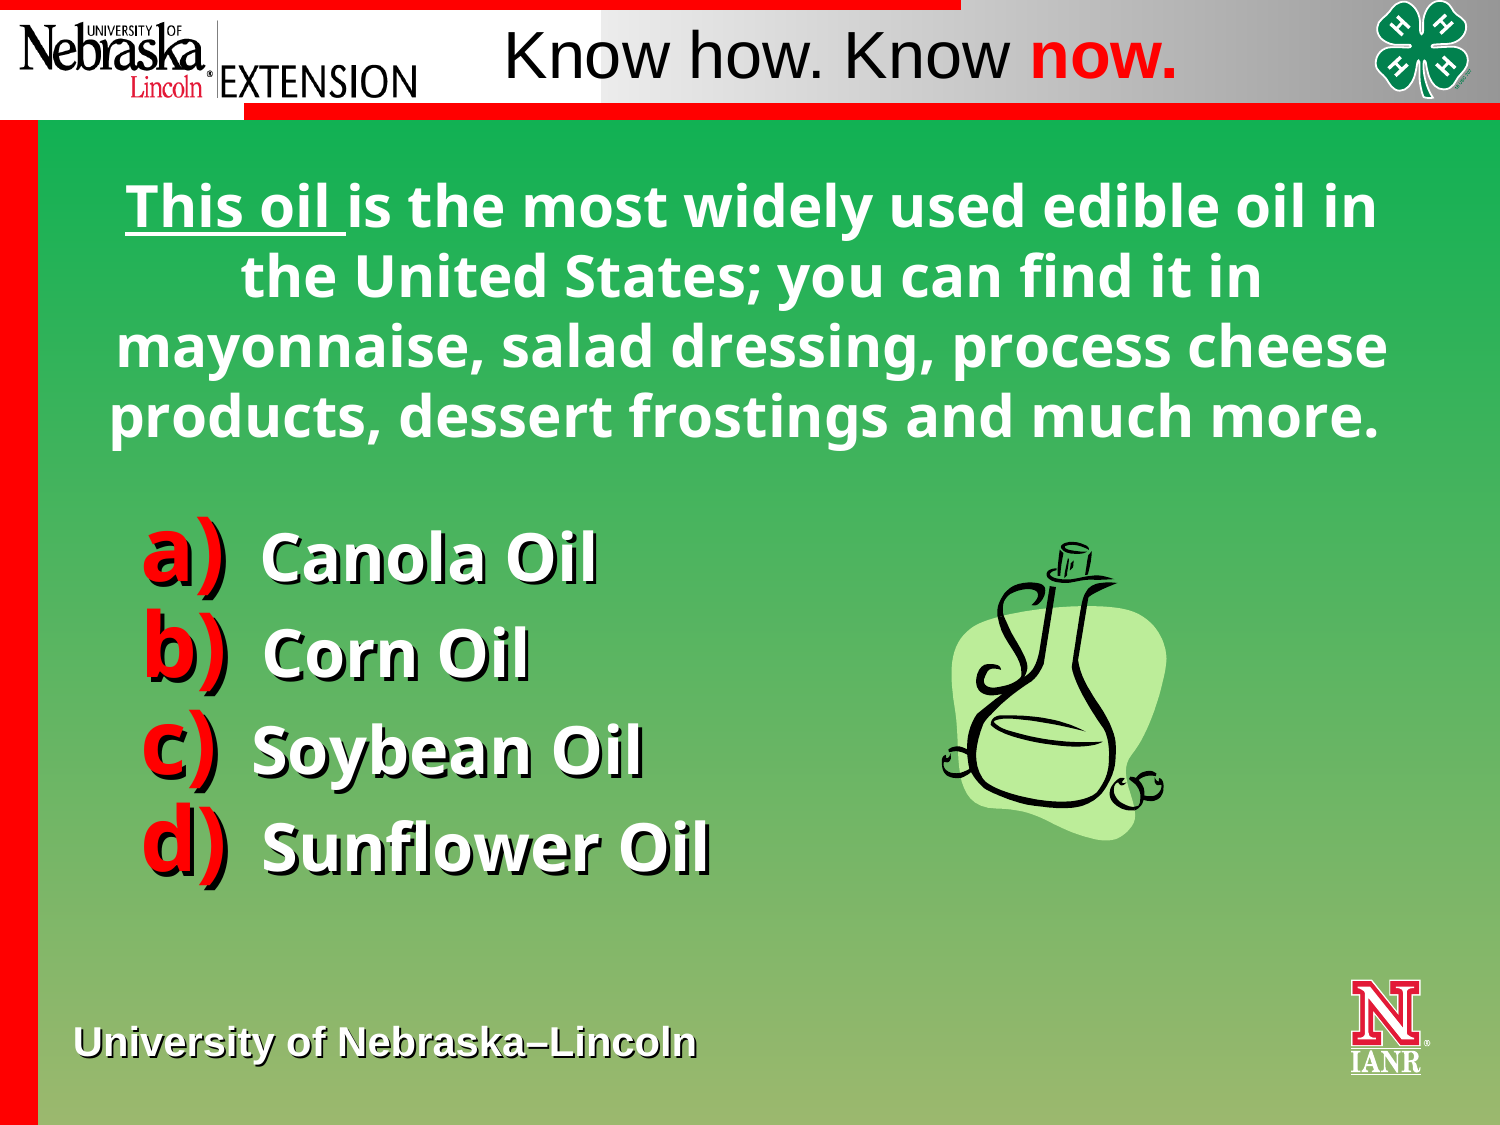

# This oil is the most widely used edible oil in the United States; you can find it in mayonnaise, salad dressing, process cheese products, dessert frostings and much more.
 Canola Oil
 Corn Oil
 Soybean Oil
 Sunflower Oil